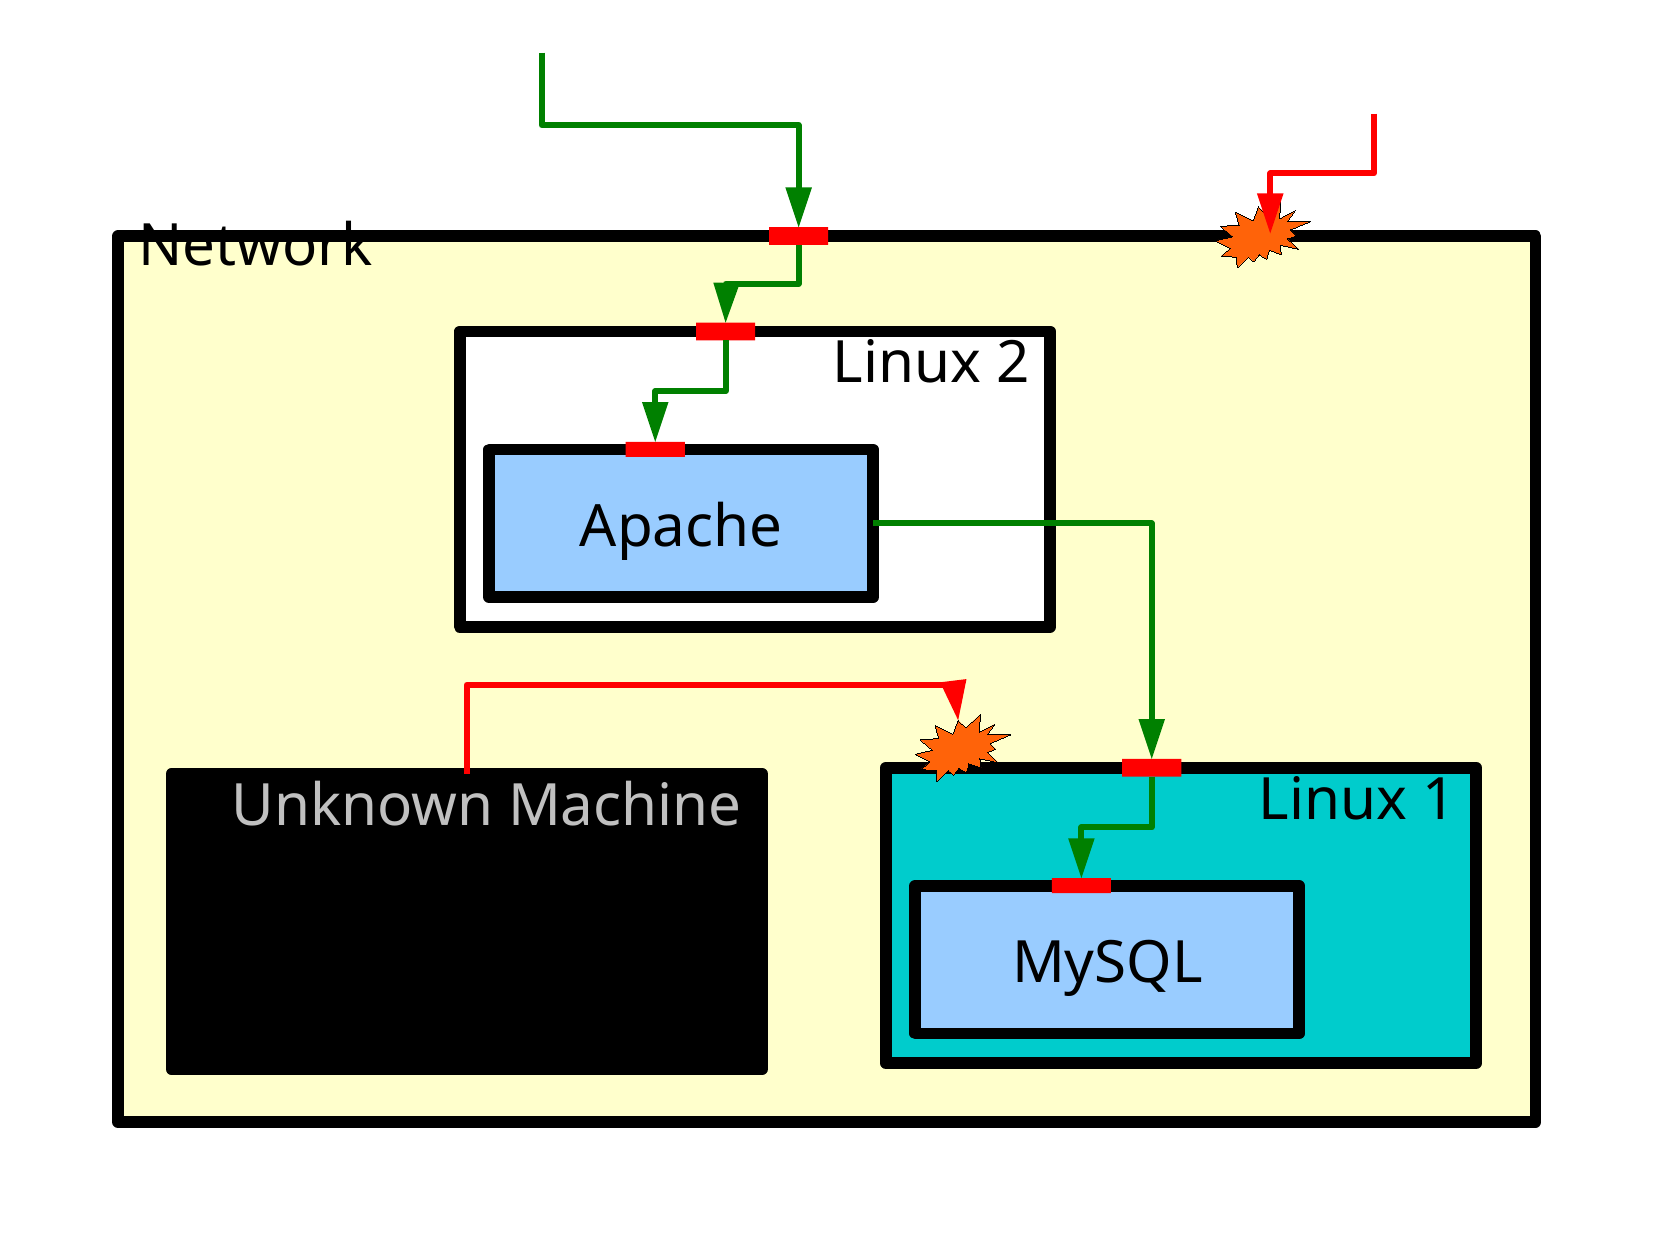

Network
Linux 2
Apache
Linux 1
Unknown Machine
MySQL